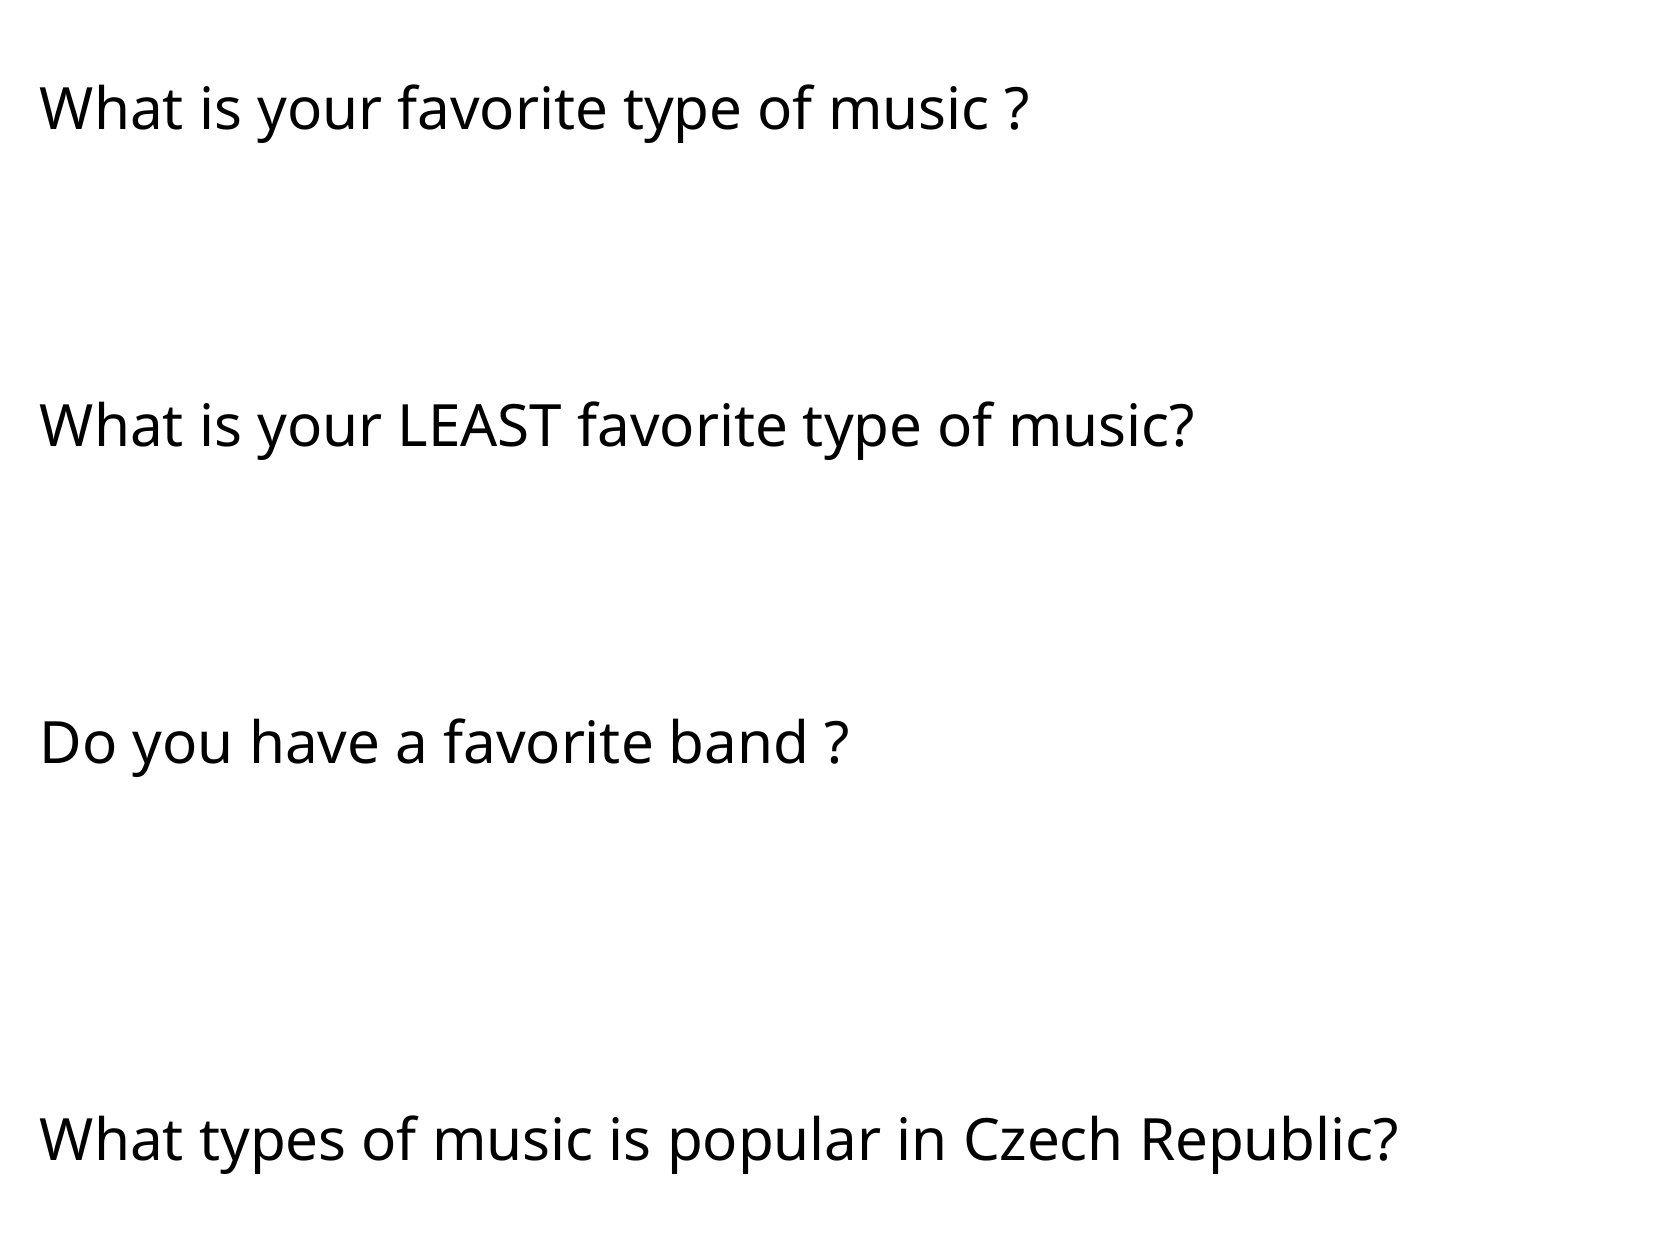

What is your favorite type of music ?
What is your LEAST favorite type of music?
Do you have a favorite band ?
What types of music is popular in Czech Republic?
1